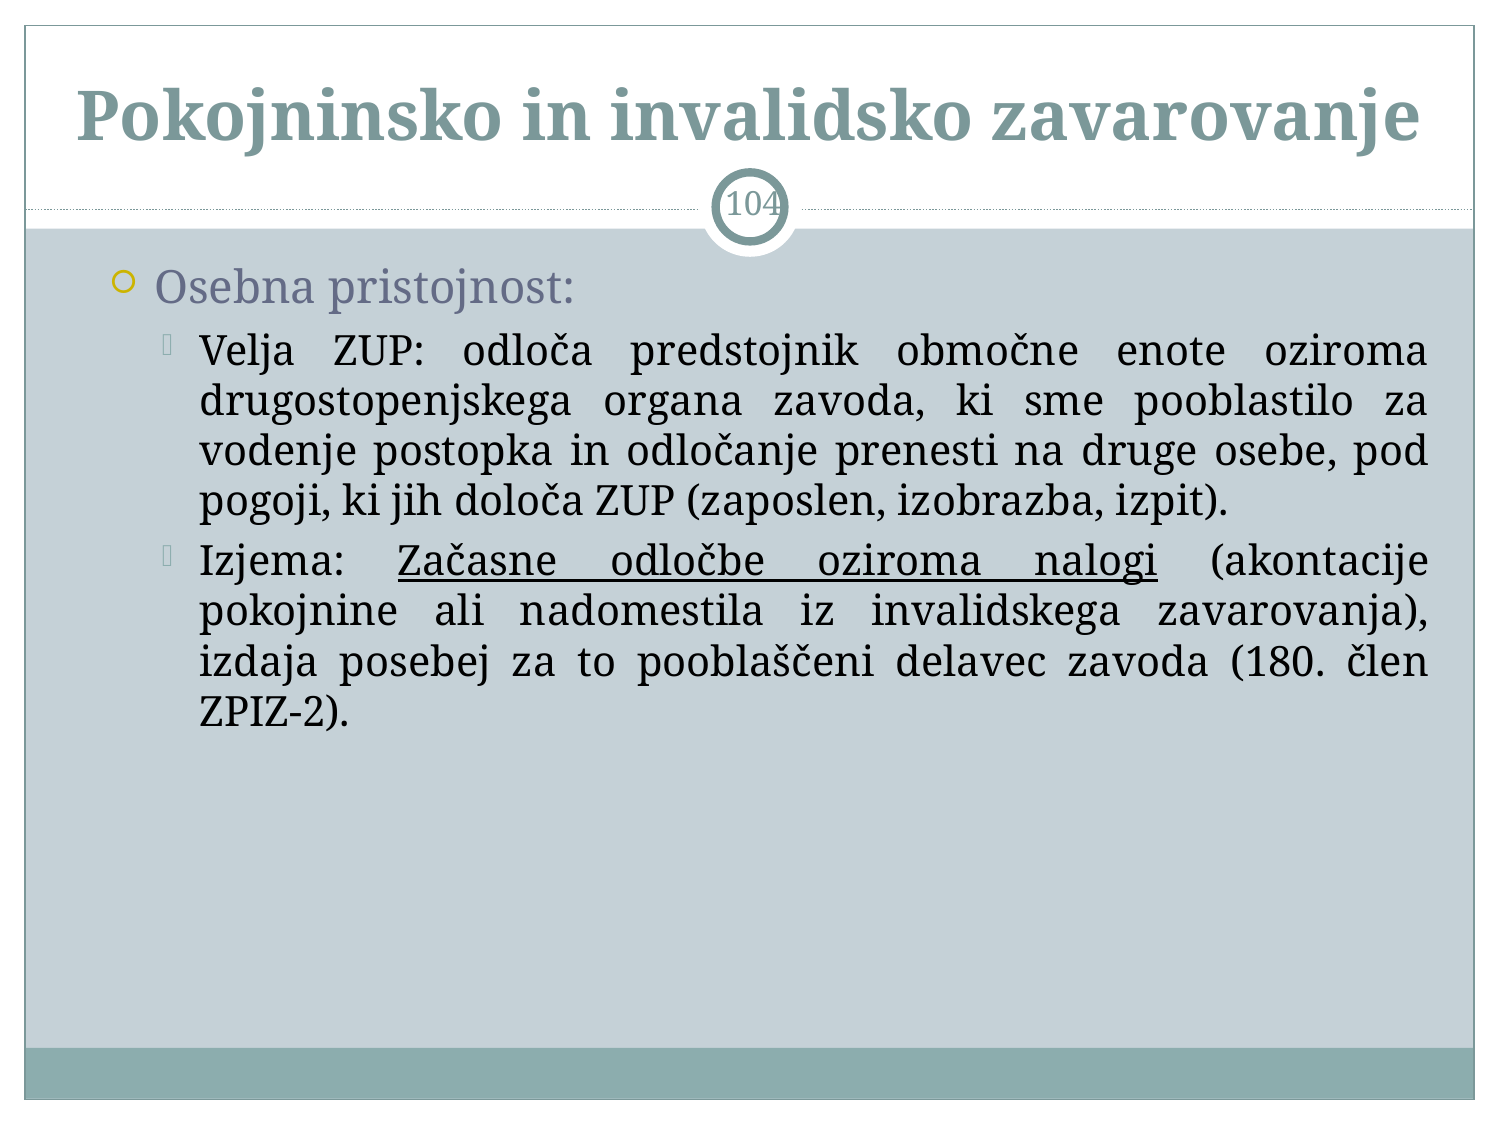

# Pokojninsko in invalidsko zavarovanje
Osebna pristojnost:
Velja ZUP: odloča predstojnik območne enote oziroma drugostopenjskega organa zavoda, ki sme pooblastilo za vodenje postopka in odločanje prenesti na druge osebe, pod pogoji, ki jih določa ZUP (zaposlen, izobrazba, izpit).
Izjema: Začasne odločbe oziroma nalogi (akontacije pokojnine ali nadomestila iz invalidskega zavarovanja), izdaja posebej za to pooblaščeni delavec zavoda (180. člen ZPIZ-2).